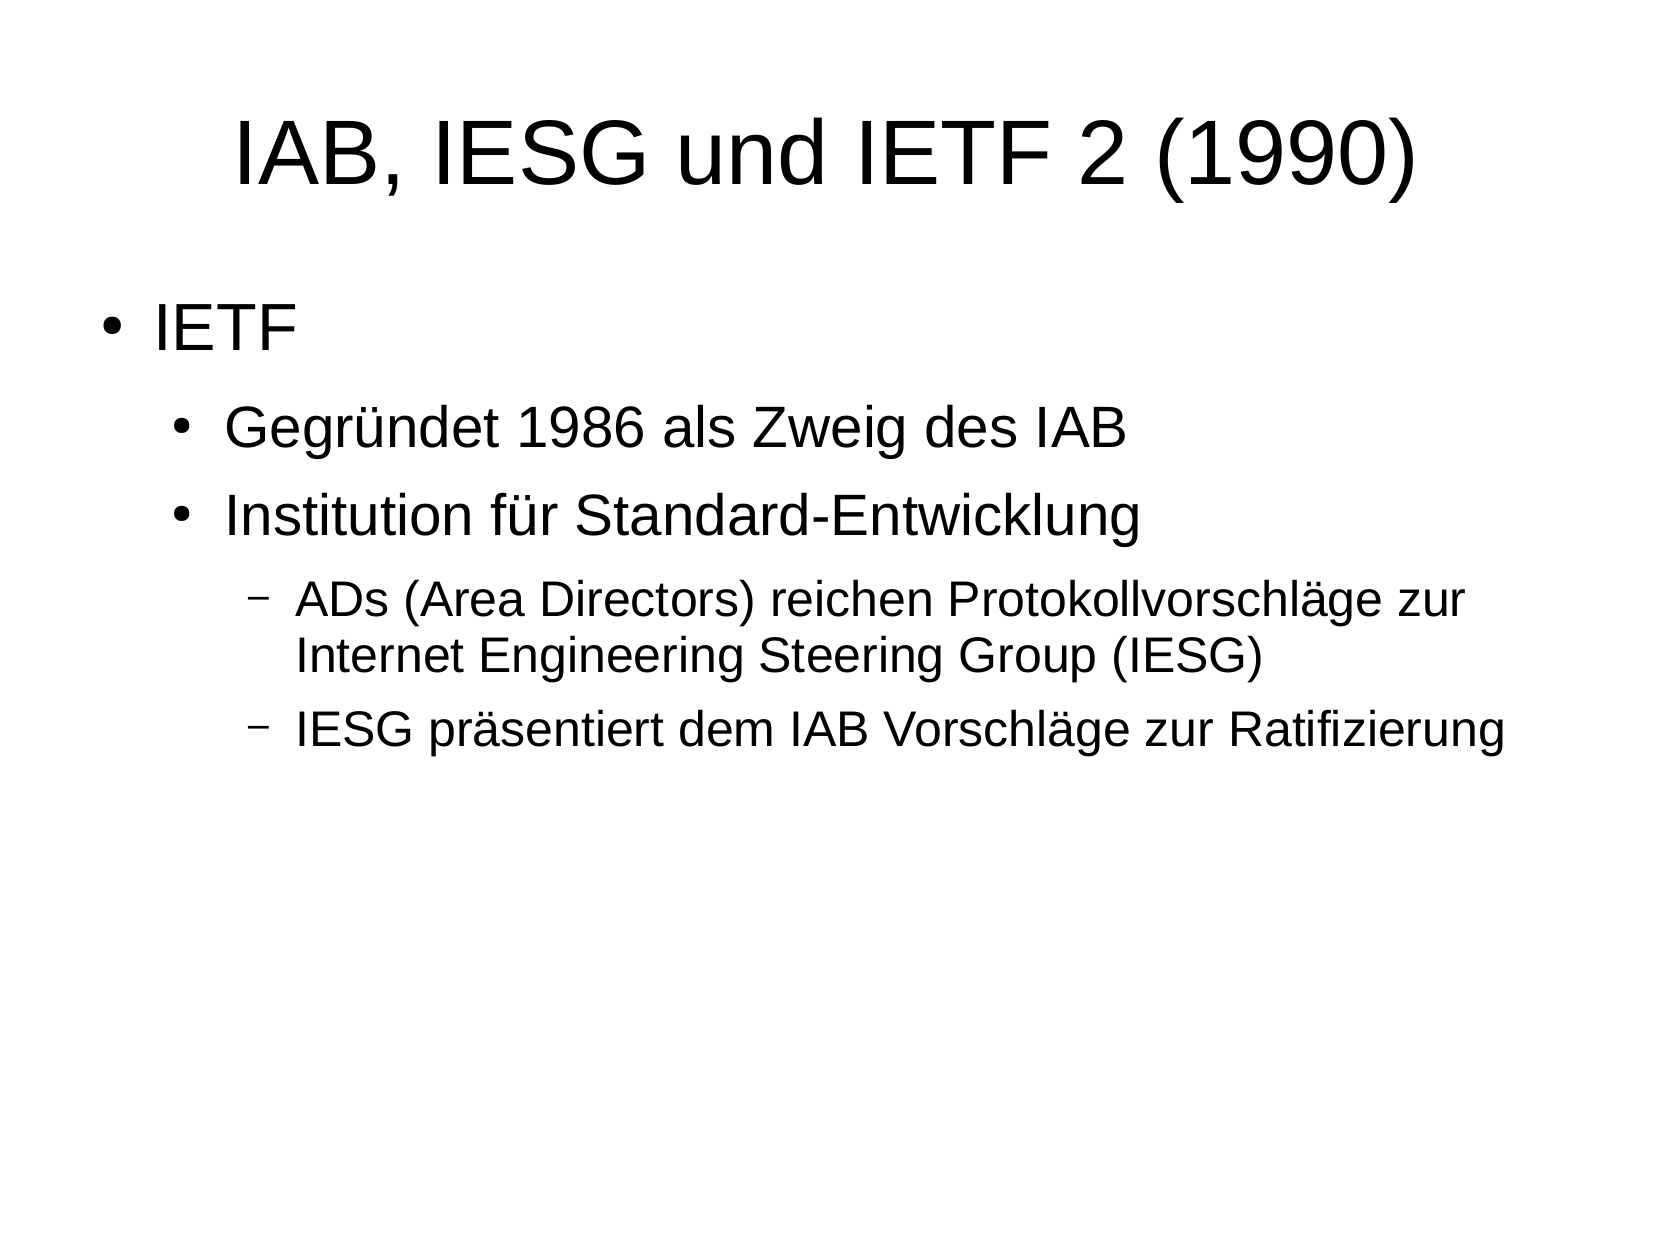

# IAB, IESG und IETF 2 (1990)
IETF
Gegründet 1986 als Zweig des IAB
Institution für Standard-Entwicklung
ADs (Area Directors) reichen Protokollvorschläge zur Internet Engineering Steering Group (IESG)
IESG präsentiert dem IAB Vorschläge zur Ratifizierung